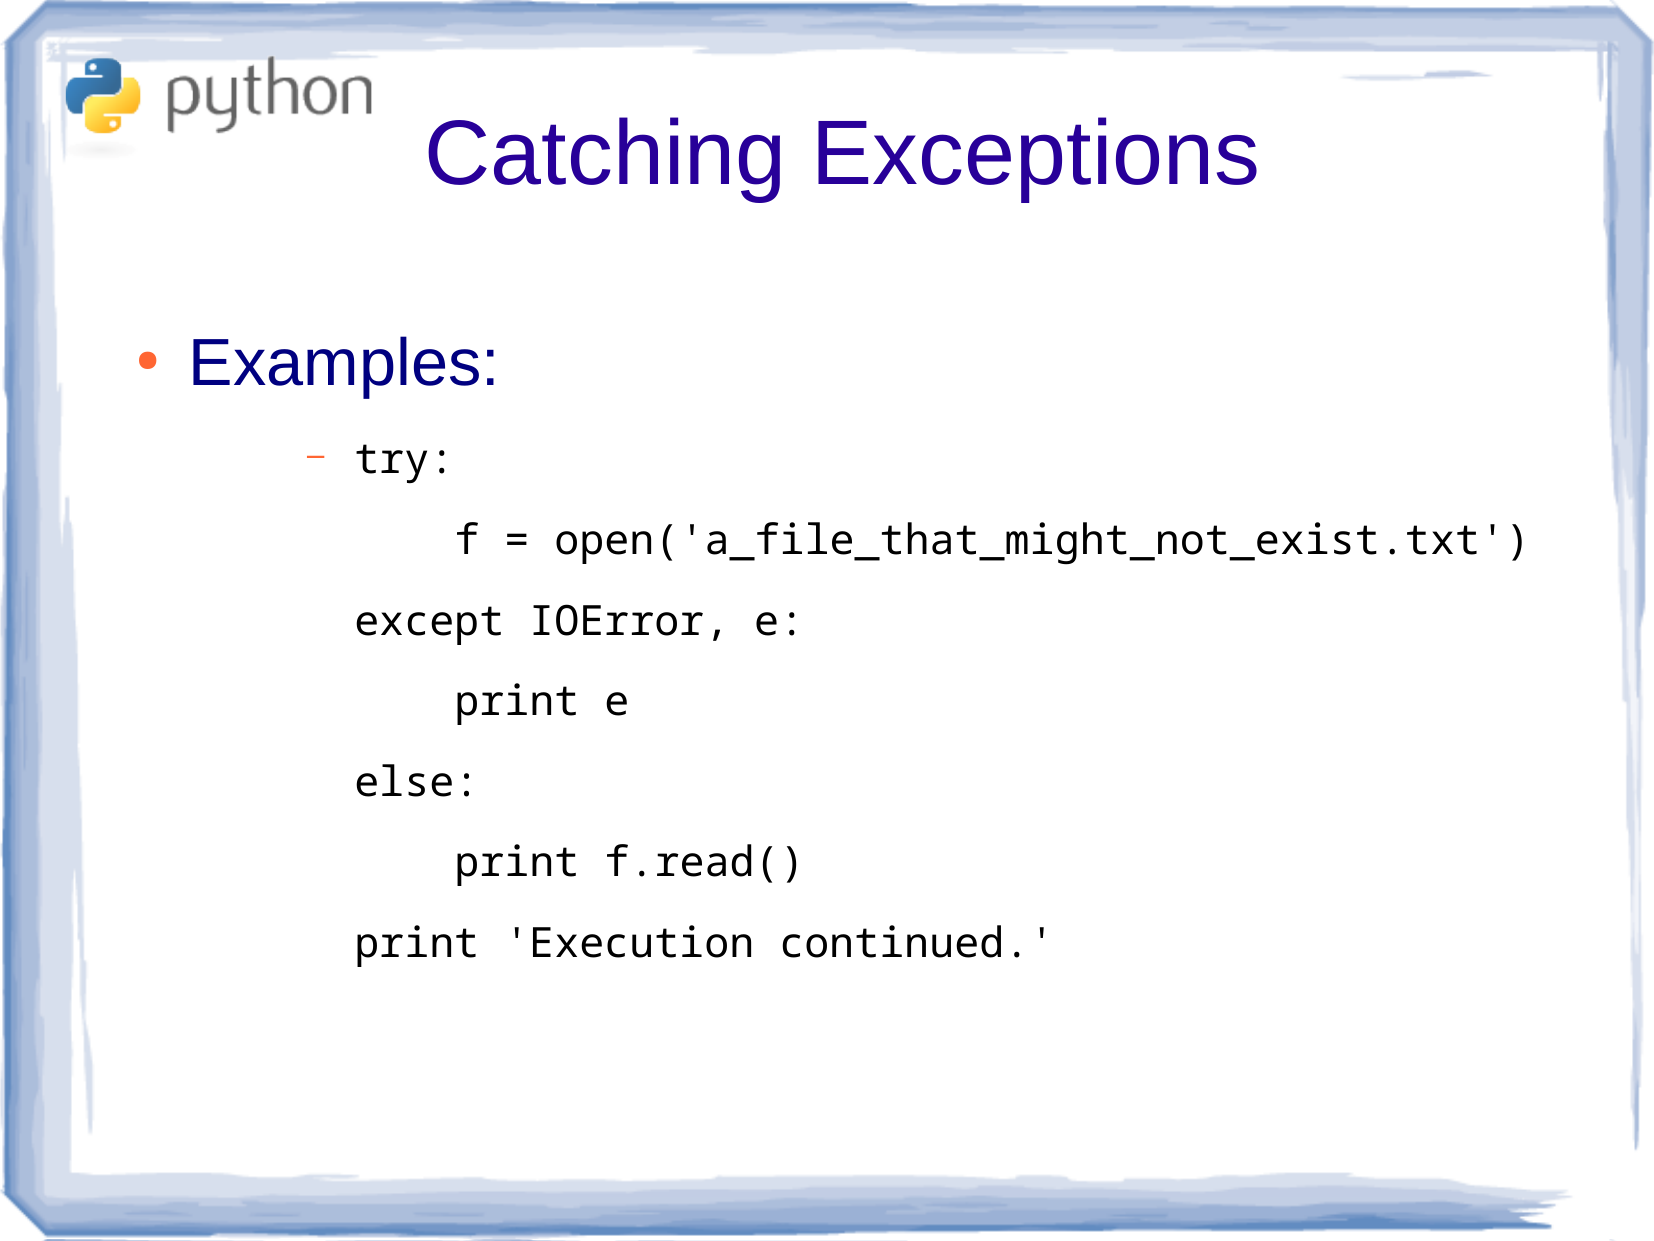

# Catching Exceptions
Examples:
try:
 f = open('a_file_that_might_not_exist.txt')
except IOError, e:
 print e
else:
 print f.read()
print 'Execution continued.'